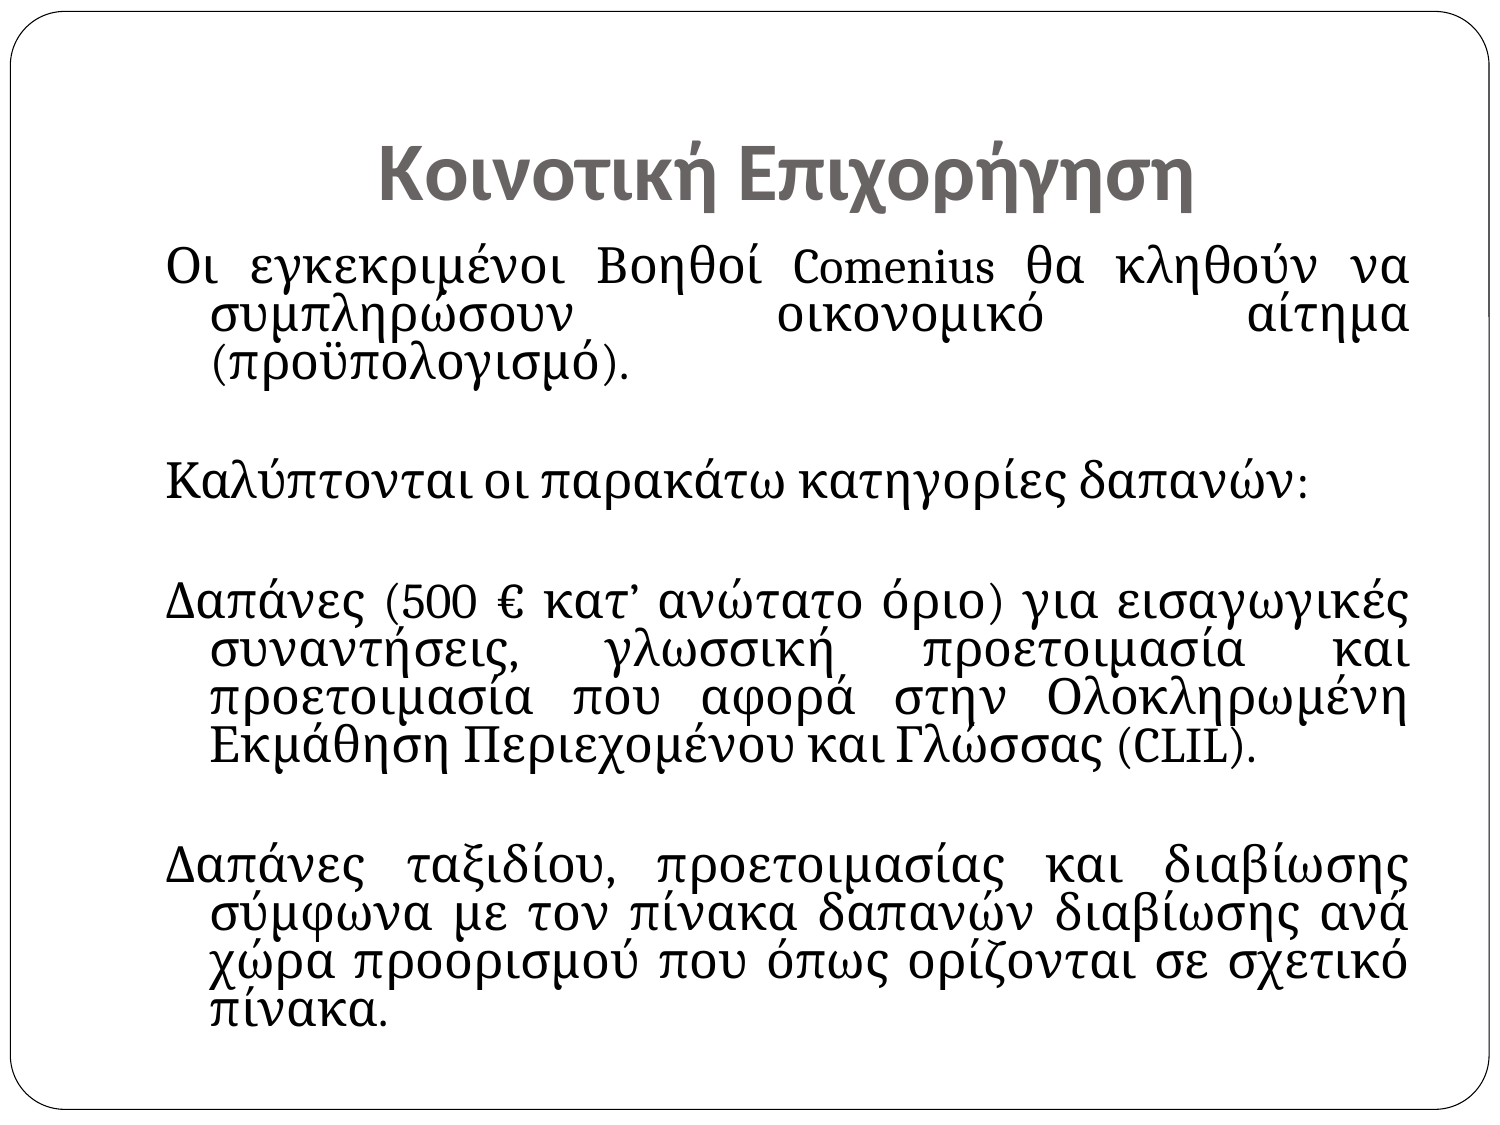

# Κοινοτική Επιχορήγηση
Οι εγκεκριμένοι Βοηθοί Comenius θα κληθούν να συμπληρώσουν οικονομικό αίτημα (προϋπολογισμό).
Καλύπτονται οι παρακάτω κατηγορίες δαπανών:
Δαπάνες (500 € κατ’ ανώτατο όριο) για εισαγωγικές συναντήσεις, γλωσσική προετοιμασία και προετοιμασία που αφορά στην Ολοκληρωμένη Εκμάθηση Περιεχομένου και Γλώσσας (CLIL).
Δαπάνες ταξιδίου, προετοιμασίας και διαβίωσης σύμφωνα με τον πίνακα δαπανών διαβίωσης ανά χώρα προορισμού που όπως ορίζονται σε σχετικό πίνακα.